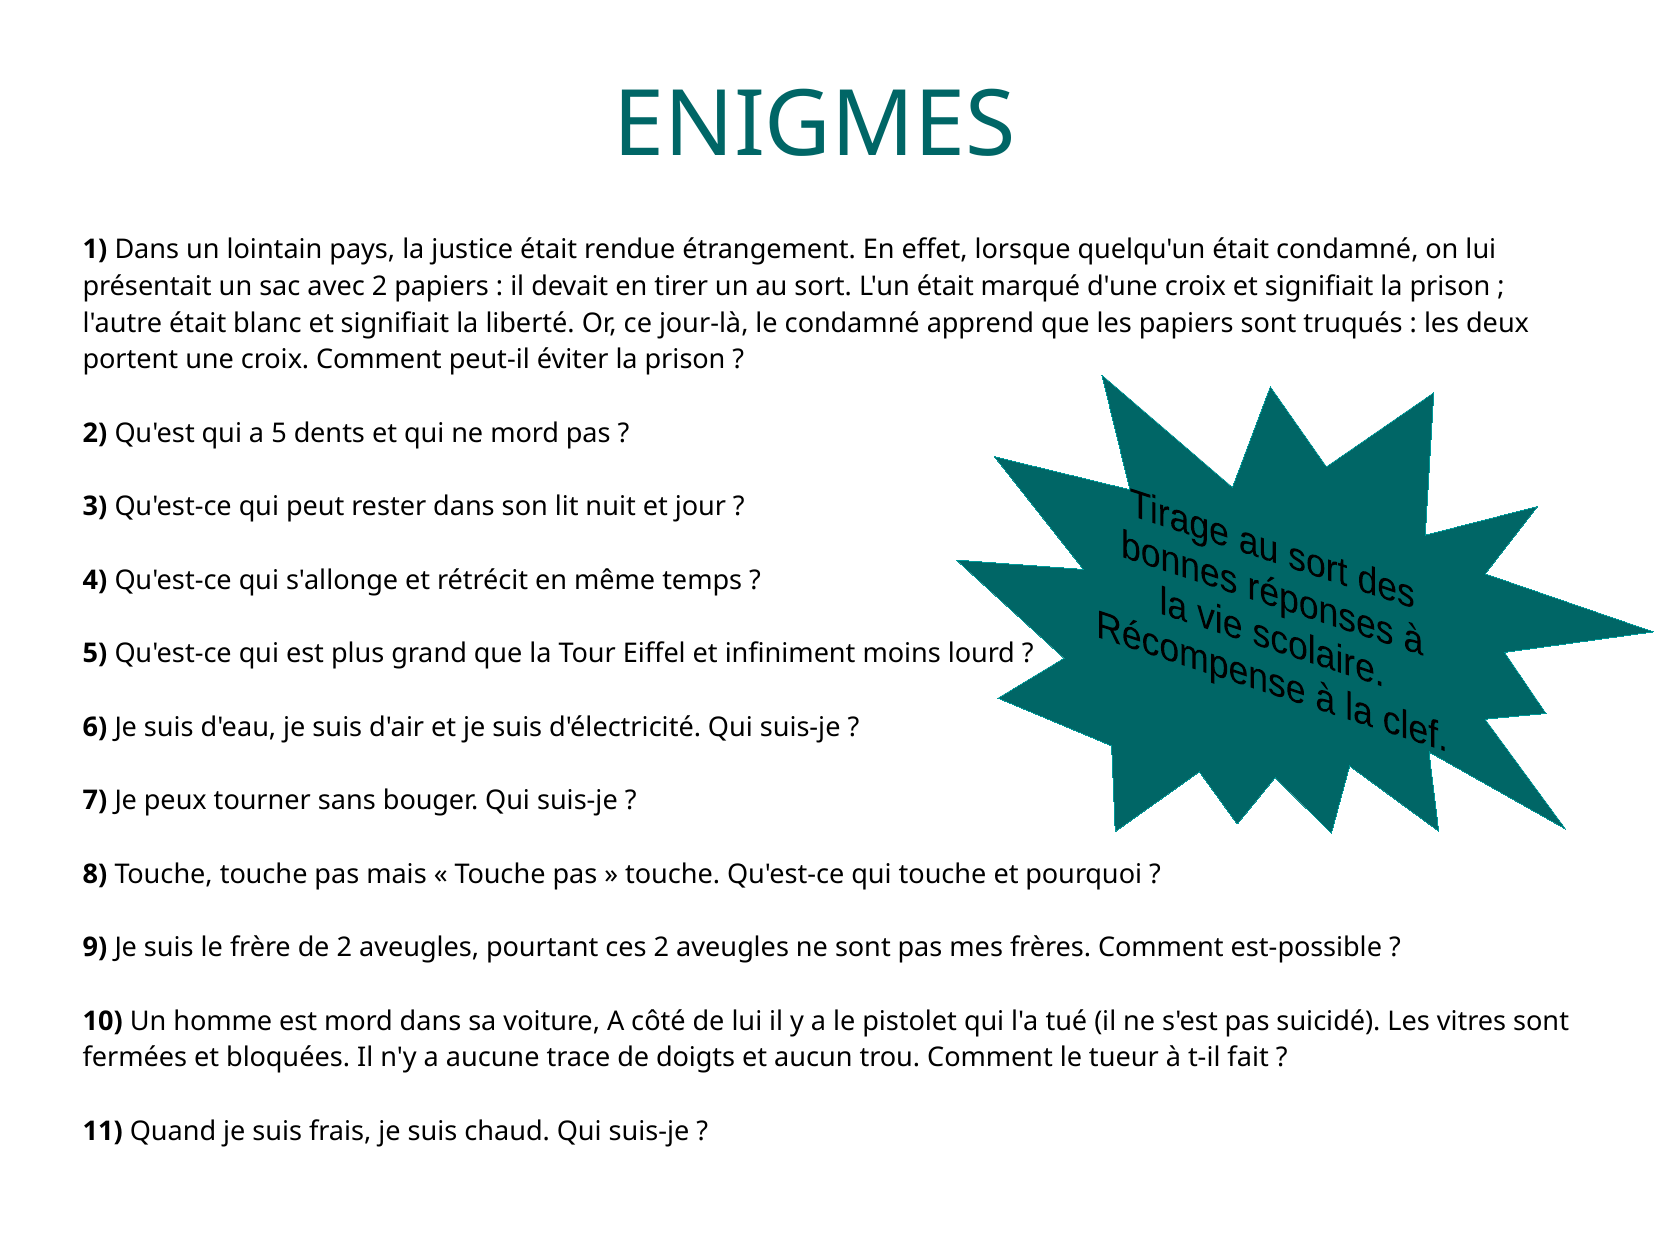

# ENIGMES
1) Dans un lointain pays, la justice était rendue étrangement. En effet, lorsque quelqu'un était condamné, on lui présentait un sac avec 2 papiers : il devait en tirer un au sort. L'un était marqué d'une croix et signifiait la prison ; l'autre était blanc et signifiait la liberté. Or, ce jour-là, le condamné apprend que les papiers sont truqués : les deux portent une croix. Comment peut-il éviter la prison ?
2) Qu'est qui a 5 dents et qui ne mord pas ?
3) Qu'est-ce qui peut rester dans son lit nuit et jour ?
4) Qu'est-ce qui s'allonge et rétrécit en même temps ?
5) Qu'est-ce qui est plus grand que la Tour Eiffel et infiniment moins lourd ?
6) Je suis d'eau, je suis d'air et je suis d'électricité. Qui suis-je ?
7) Je peux tourner sans bouger. Qui suis-je ?
8) Touche, touche pas mais « Touche pas » touche. Qu'est-ce qui touche et pourquoi ?
9) Je suis le frère de 2 aveugles, pourtant ces 2 aveugles ne sont pas mes frères. Comment est-possible ?
10) Un homme est mord dans sa voiture, A côté de lui il y a le pistolet qui l'a tué (il ne s'est pas suicidé). Les vitres sont fermées et bloquées. Il n'y a aucune trace de doigts et aucun trou. Comment le tueur à t-il fait ?
11) Quand je suis frais, je suis chaud. Qui suis-je ?
Tirage au sort des
bonnes réponses à
la vie scolaire.
Récompense à la clef.